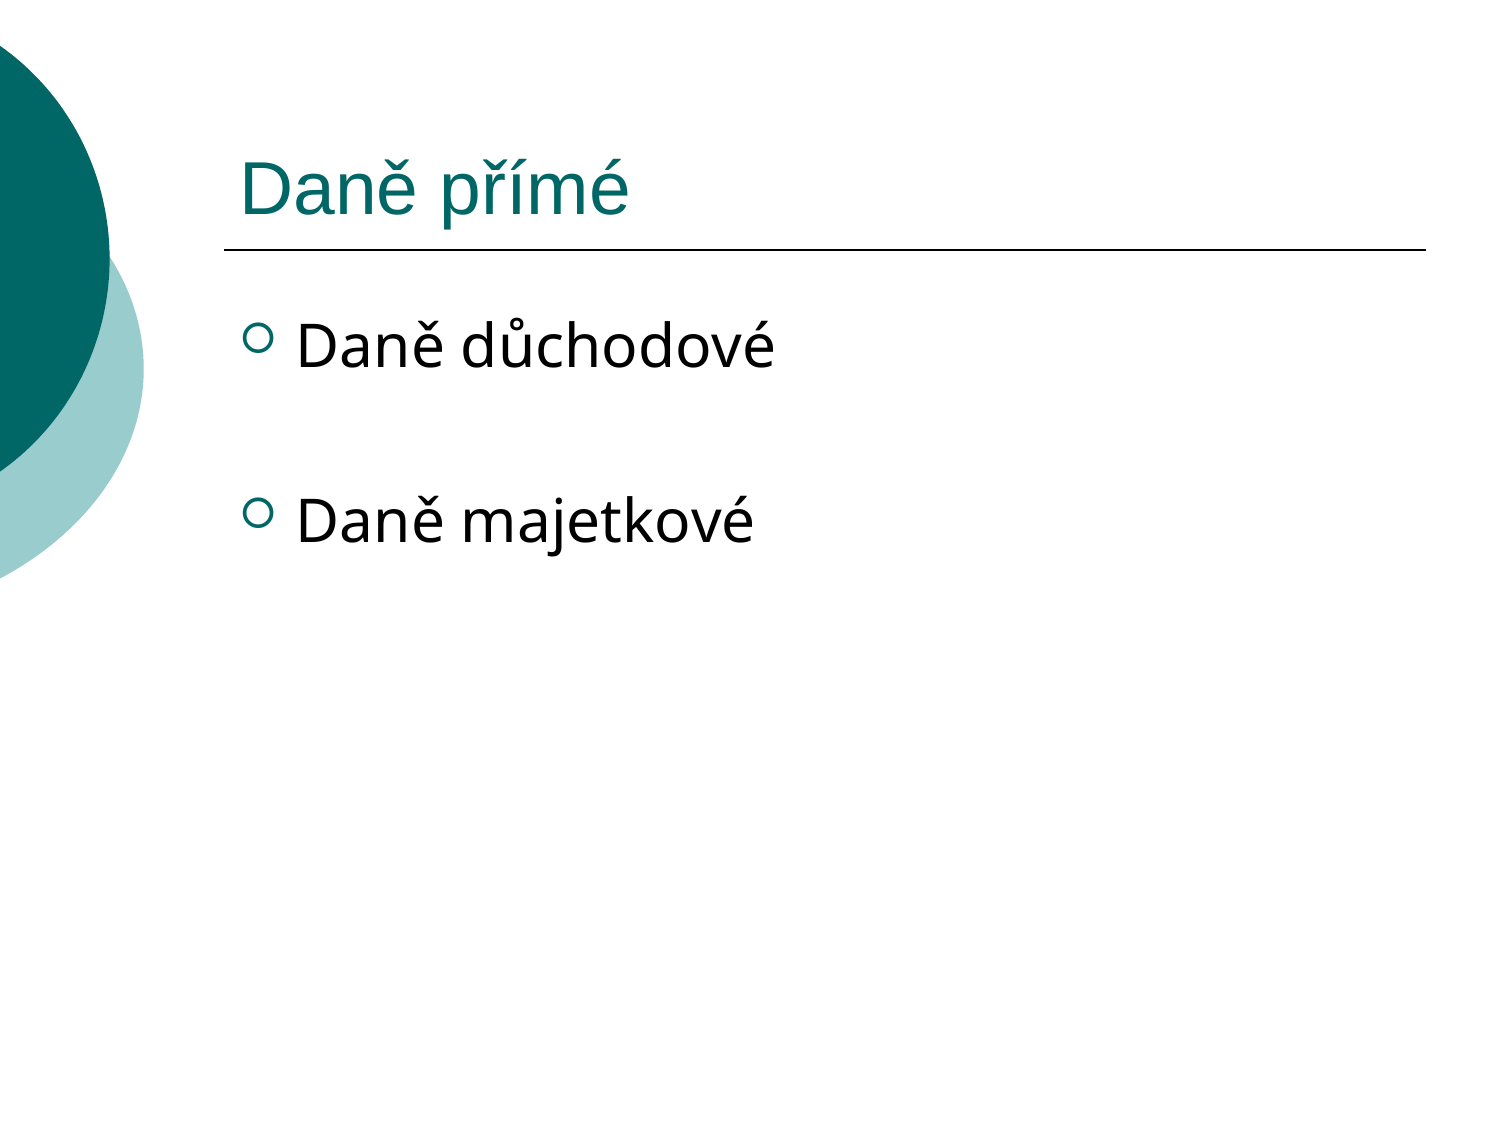

# Daně přímé
Daně důchodové
Daně majetkové